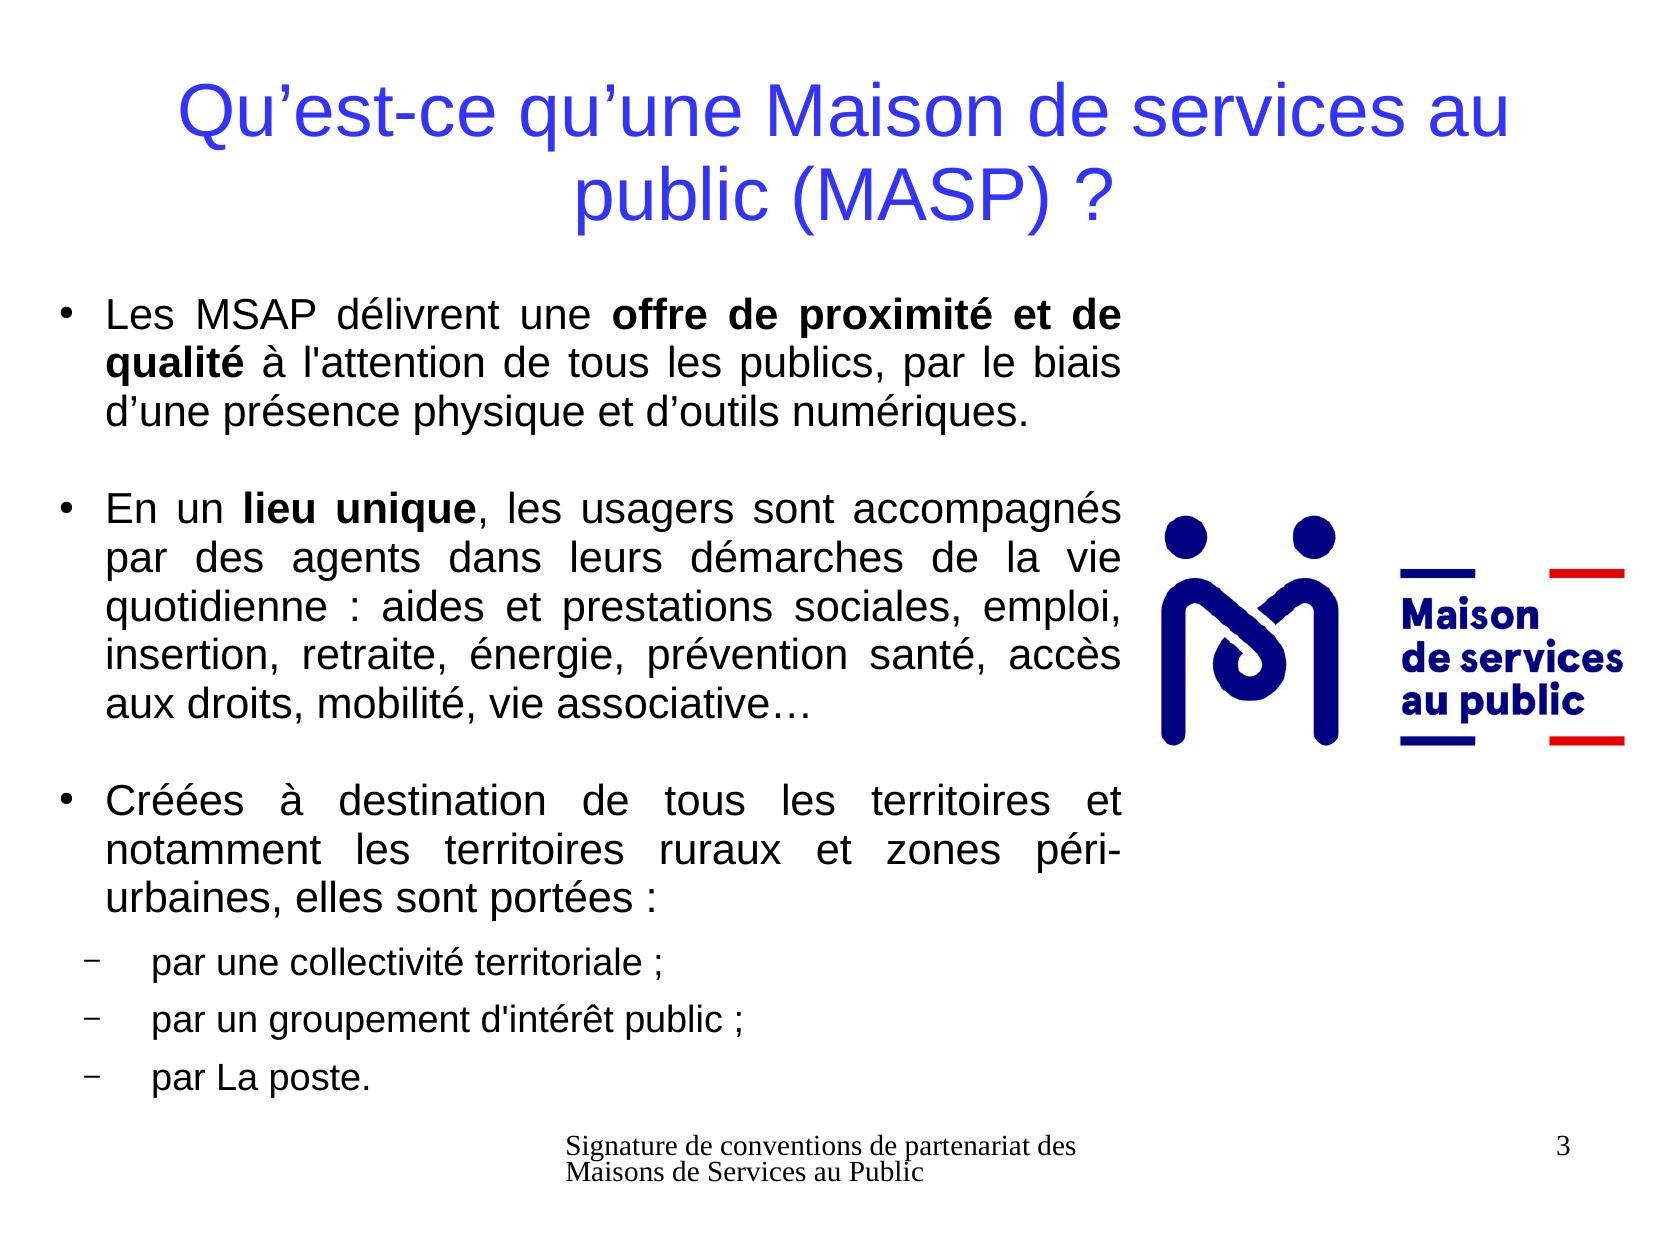

# Qu’est-ce qu’une Maison de services au public (MASP) ?
Les MSAP délivrent une offre de proximité et de qualité à l'attention de tous les publics, par le biais d’une présence physique et d’outils numériques.
En un lieu unique, les usagers sont accompagnés par des agents dans leurs démarches de la vie quotidienne : aides et prestations sociales, emploi, insertion, retraite, énergie, prévention santé, accès aux droits, mobilité, vie associative…
Créées à destination de tous les territoires et notamment les territoires ruraux et zones péri-urbaines, elles sont portées :
par une collectivité territoriale ;
par un groupement d'intérêt public ;
par La poste.
Signature de conventions de partenariat des Maisons de Services au Public
3